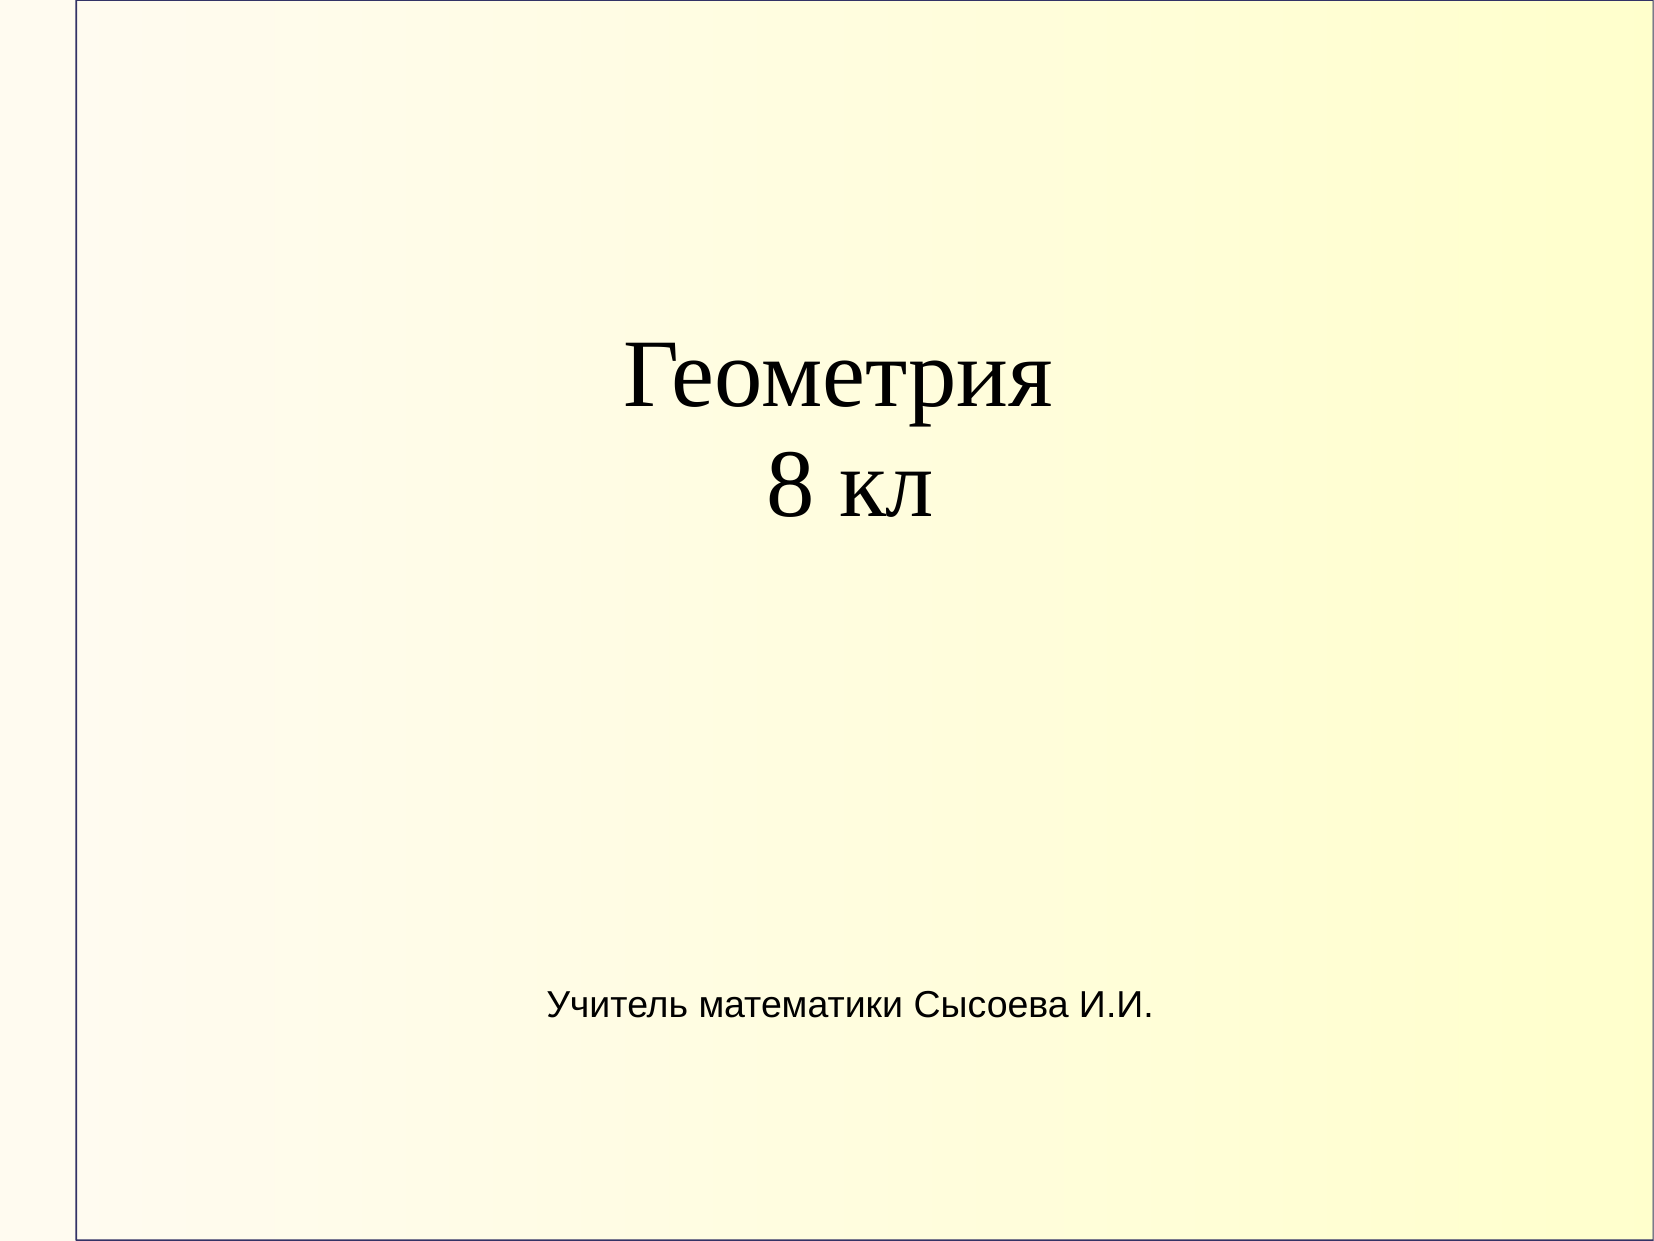

# Геометрия 8 кл
Учитель математики Сысоева И.И.